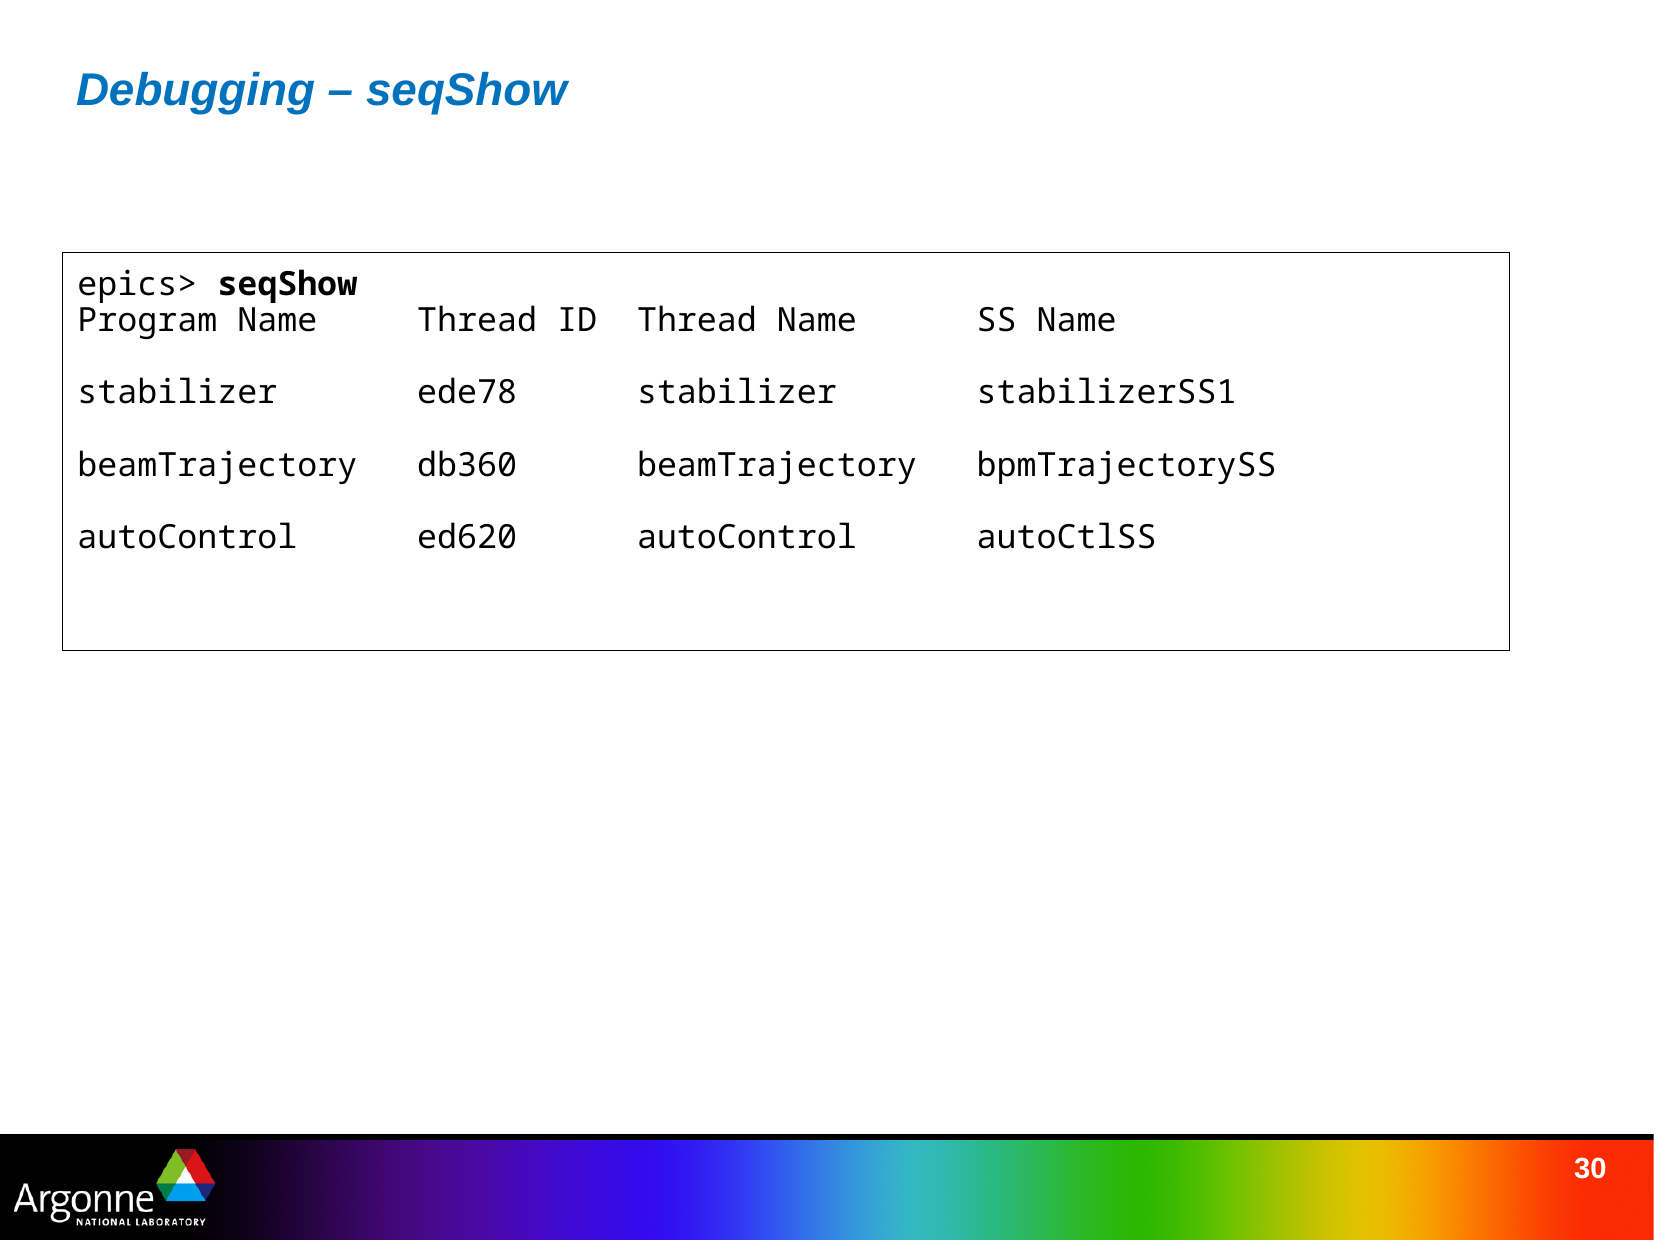

# Debugging – seqShow
epics> seqShow
Program Name Thread ID Thread Name SS Name
stabilizer ede78 stabilizer stabilizerSS1
beamTrajectory db360 beamTrajectory bpmTrajectorySS
autoControl ed620 autoControl autoCtlSS
30